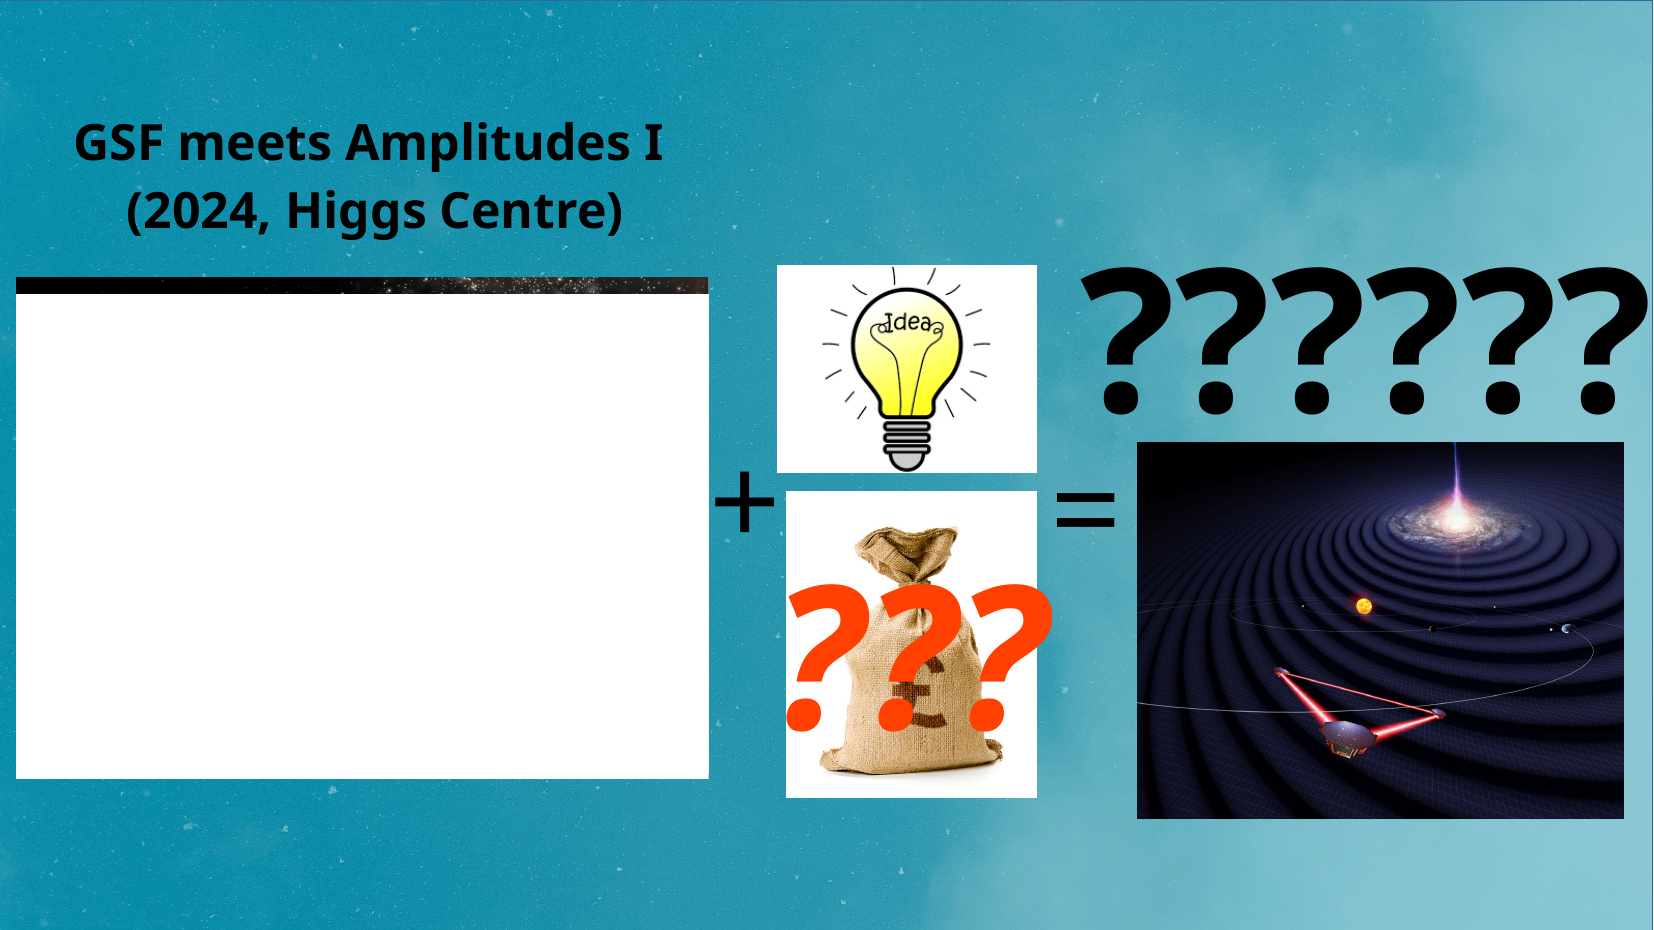

# GSF meets Amplitudes I (2024, Higgs Centre)
??????
+
???
=
Barry Wardell
Zhengwen Liu